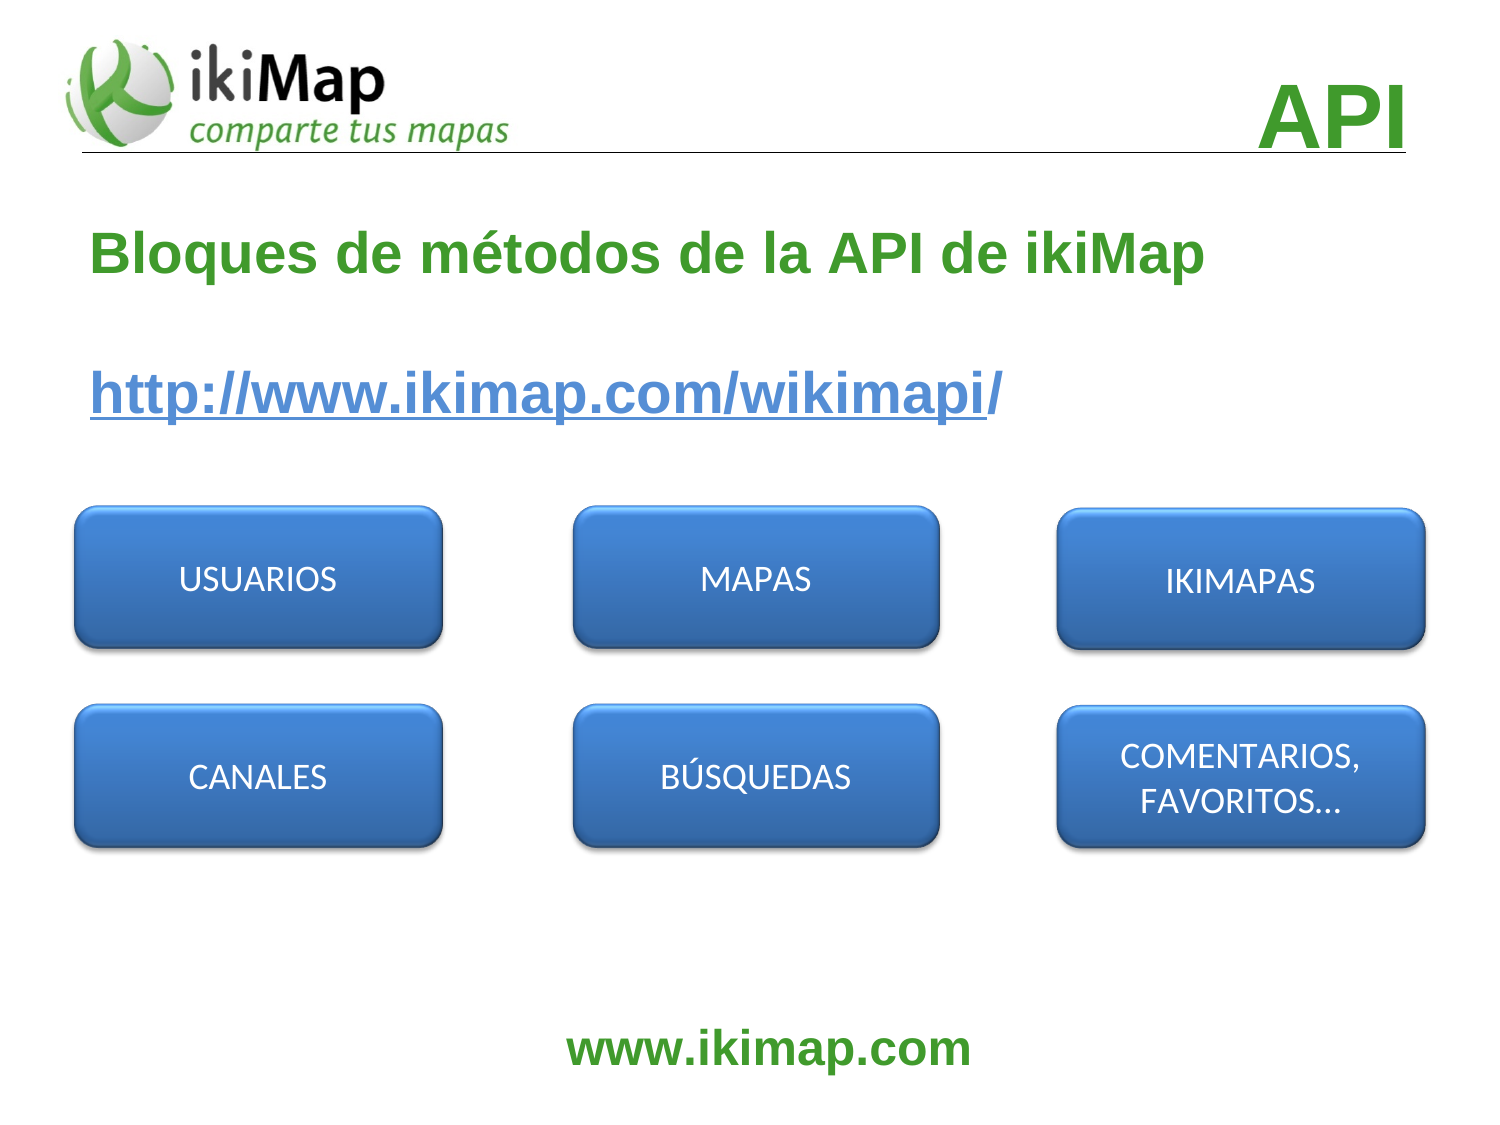

API
Bloques de métodos de la API de ikiMap
http://www.ikimap.com/wikimapi/
USUARIOS
MAPAS
IKIMAPAS
CANALES
BÚSQUEDAS
COMENTARIOS, FAVORITOS…
www.ikimap.com